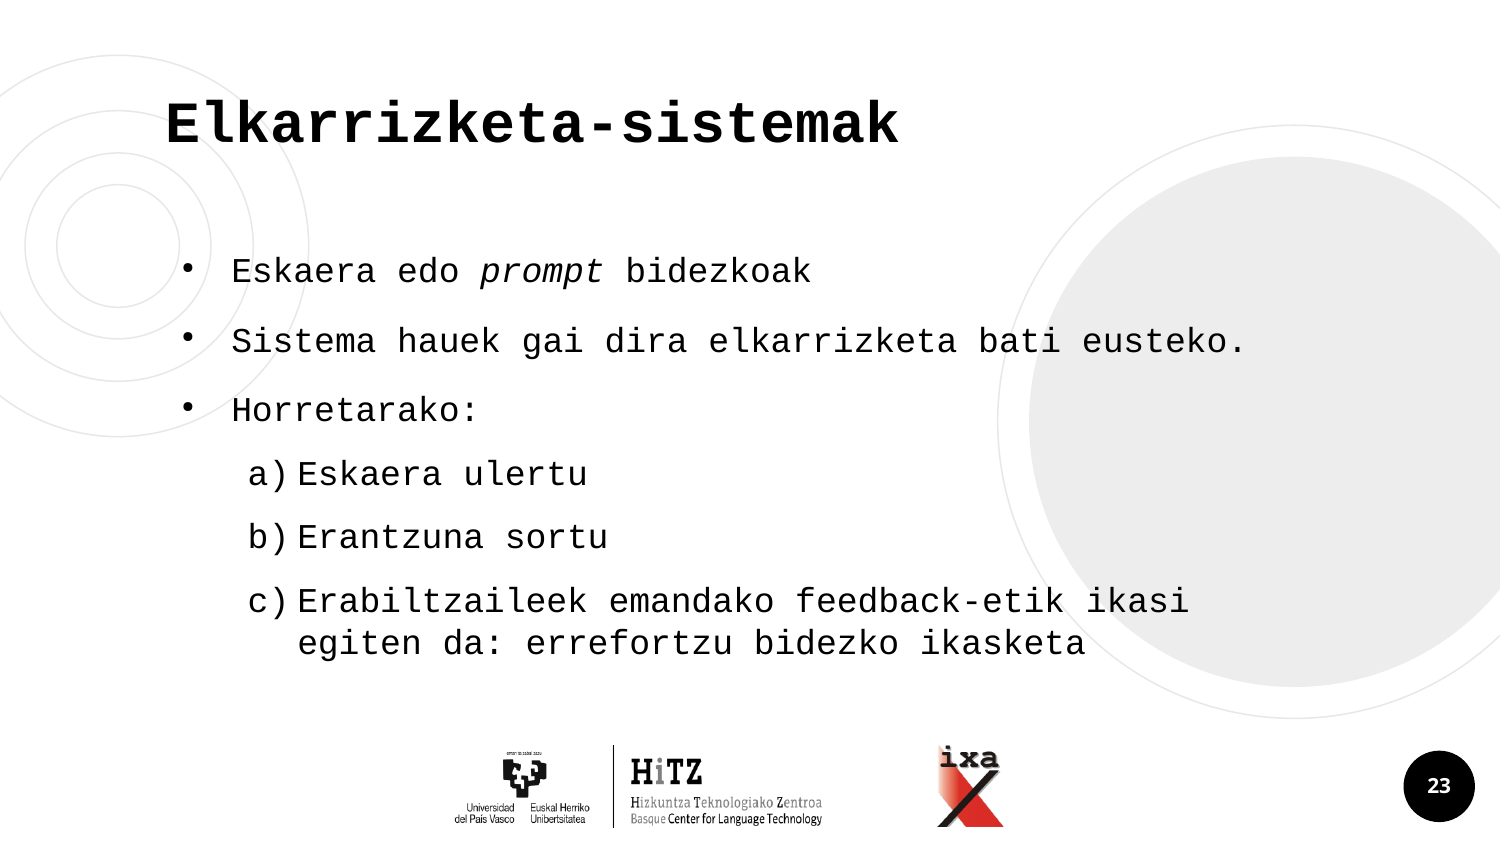

Elkarrizketa-sistemak
# Eskaera edo prompt bidezkoak
Sistema hauek gai dira elkarrizketa bati eusteko.
Horretarako:
Eskaera ulertu
Erantzuna sortu
Erabiltzaileek emandako feedback-etik ikasi egiten da: errefortzu bidezko ikasketa